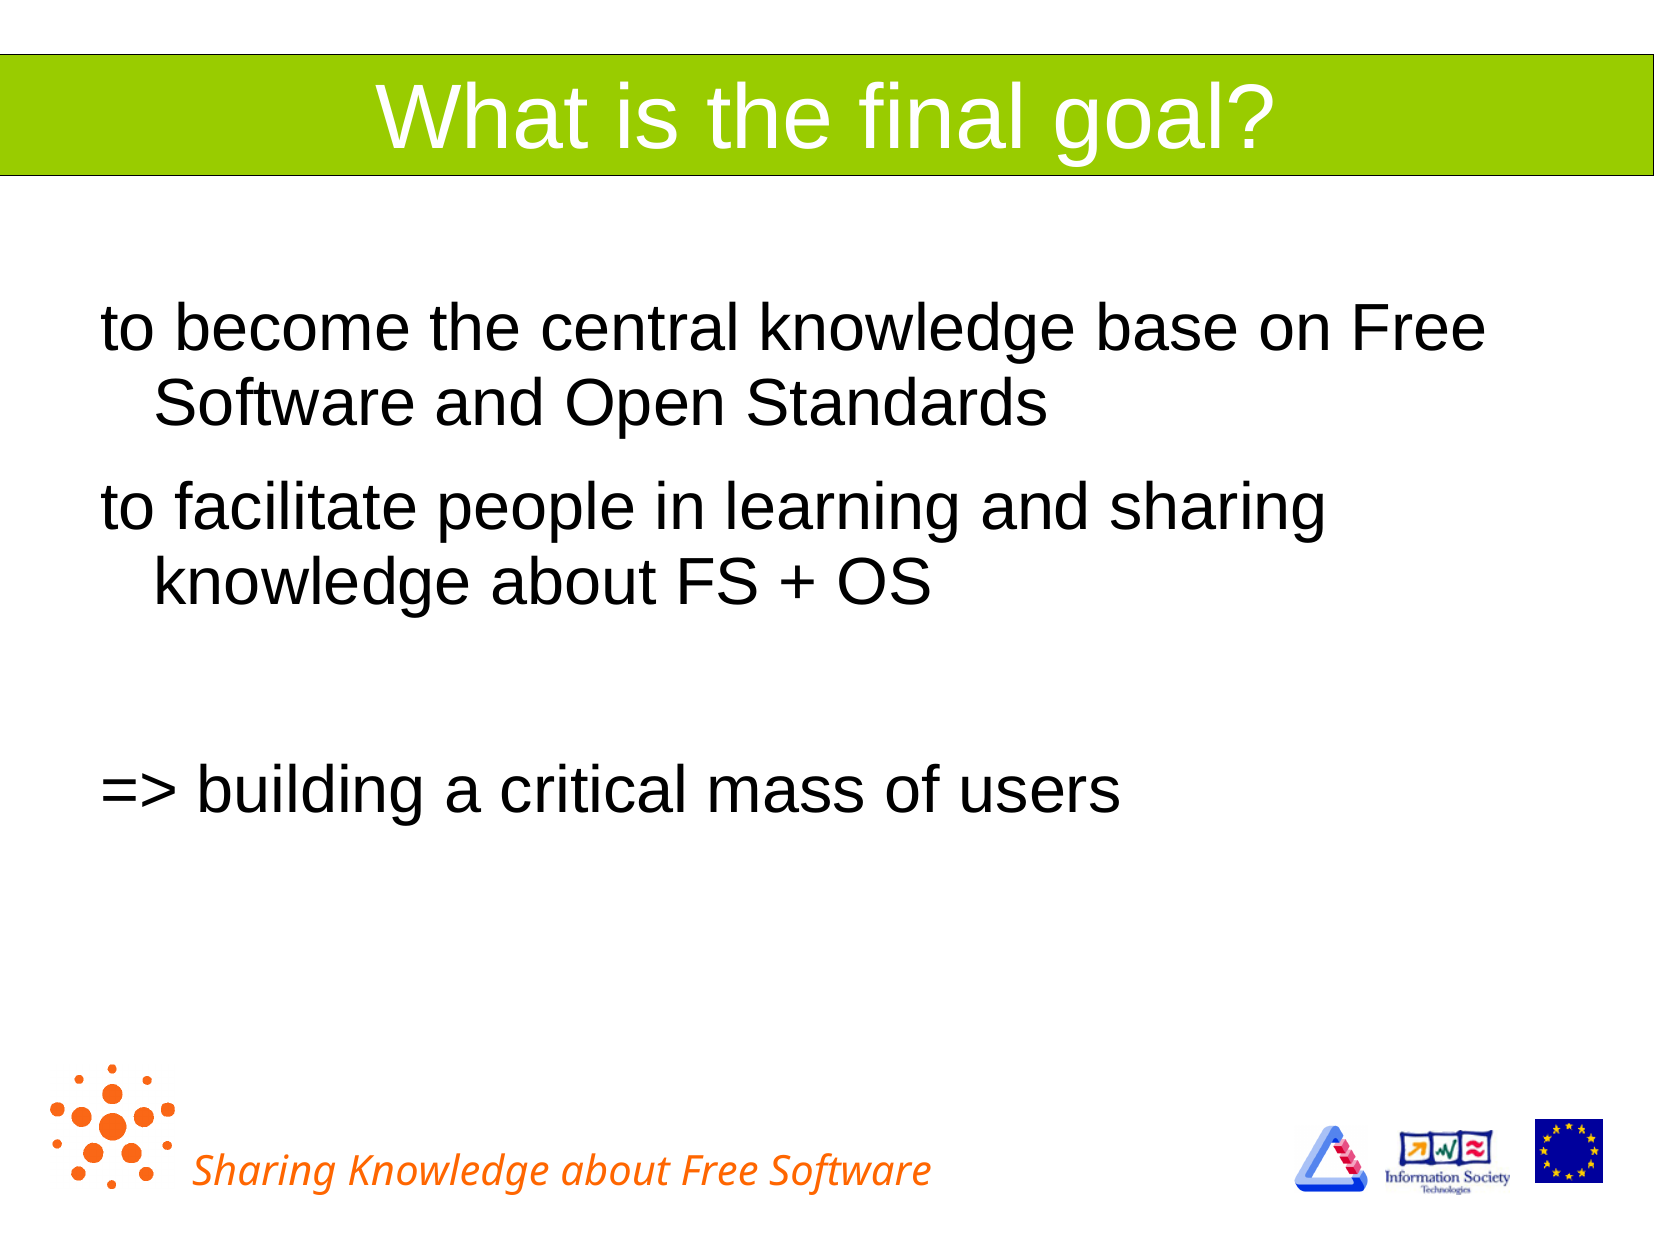

# What is the final goal?
to become the central knowledge base on Free Software and Open Standards
to facilitate people in learning and sharing knowledge about FS + OS
=> building a critical mass of users